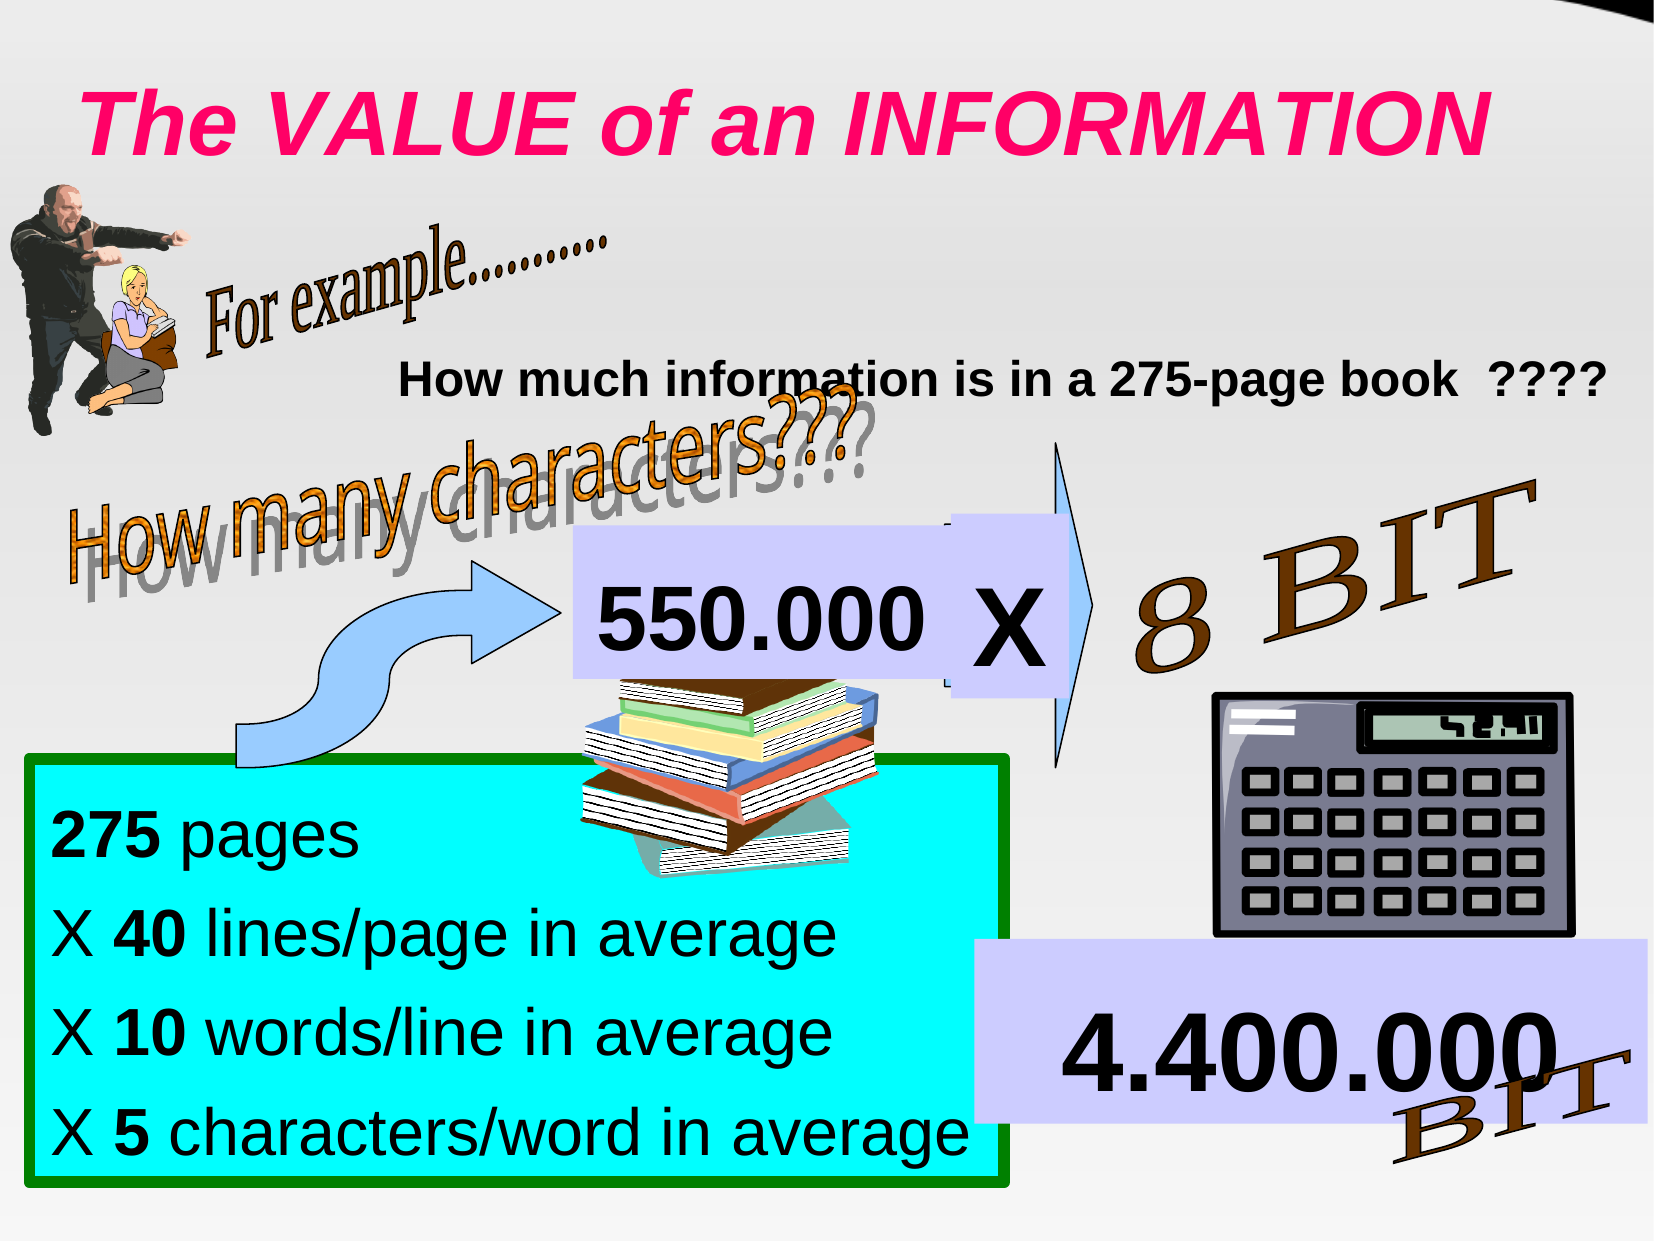

# The VALUE of an INFORMATION
For example...........
How much information is in a 275-page book ????
How many characters???
8 BIT
X
550.000
275 pages
X 40 lines/page in average
X 10 words/line in average
X 5 characters/word in average
4.400.000
BIT